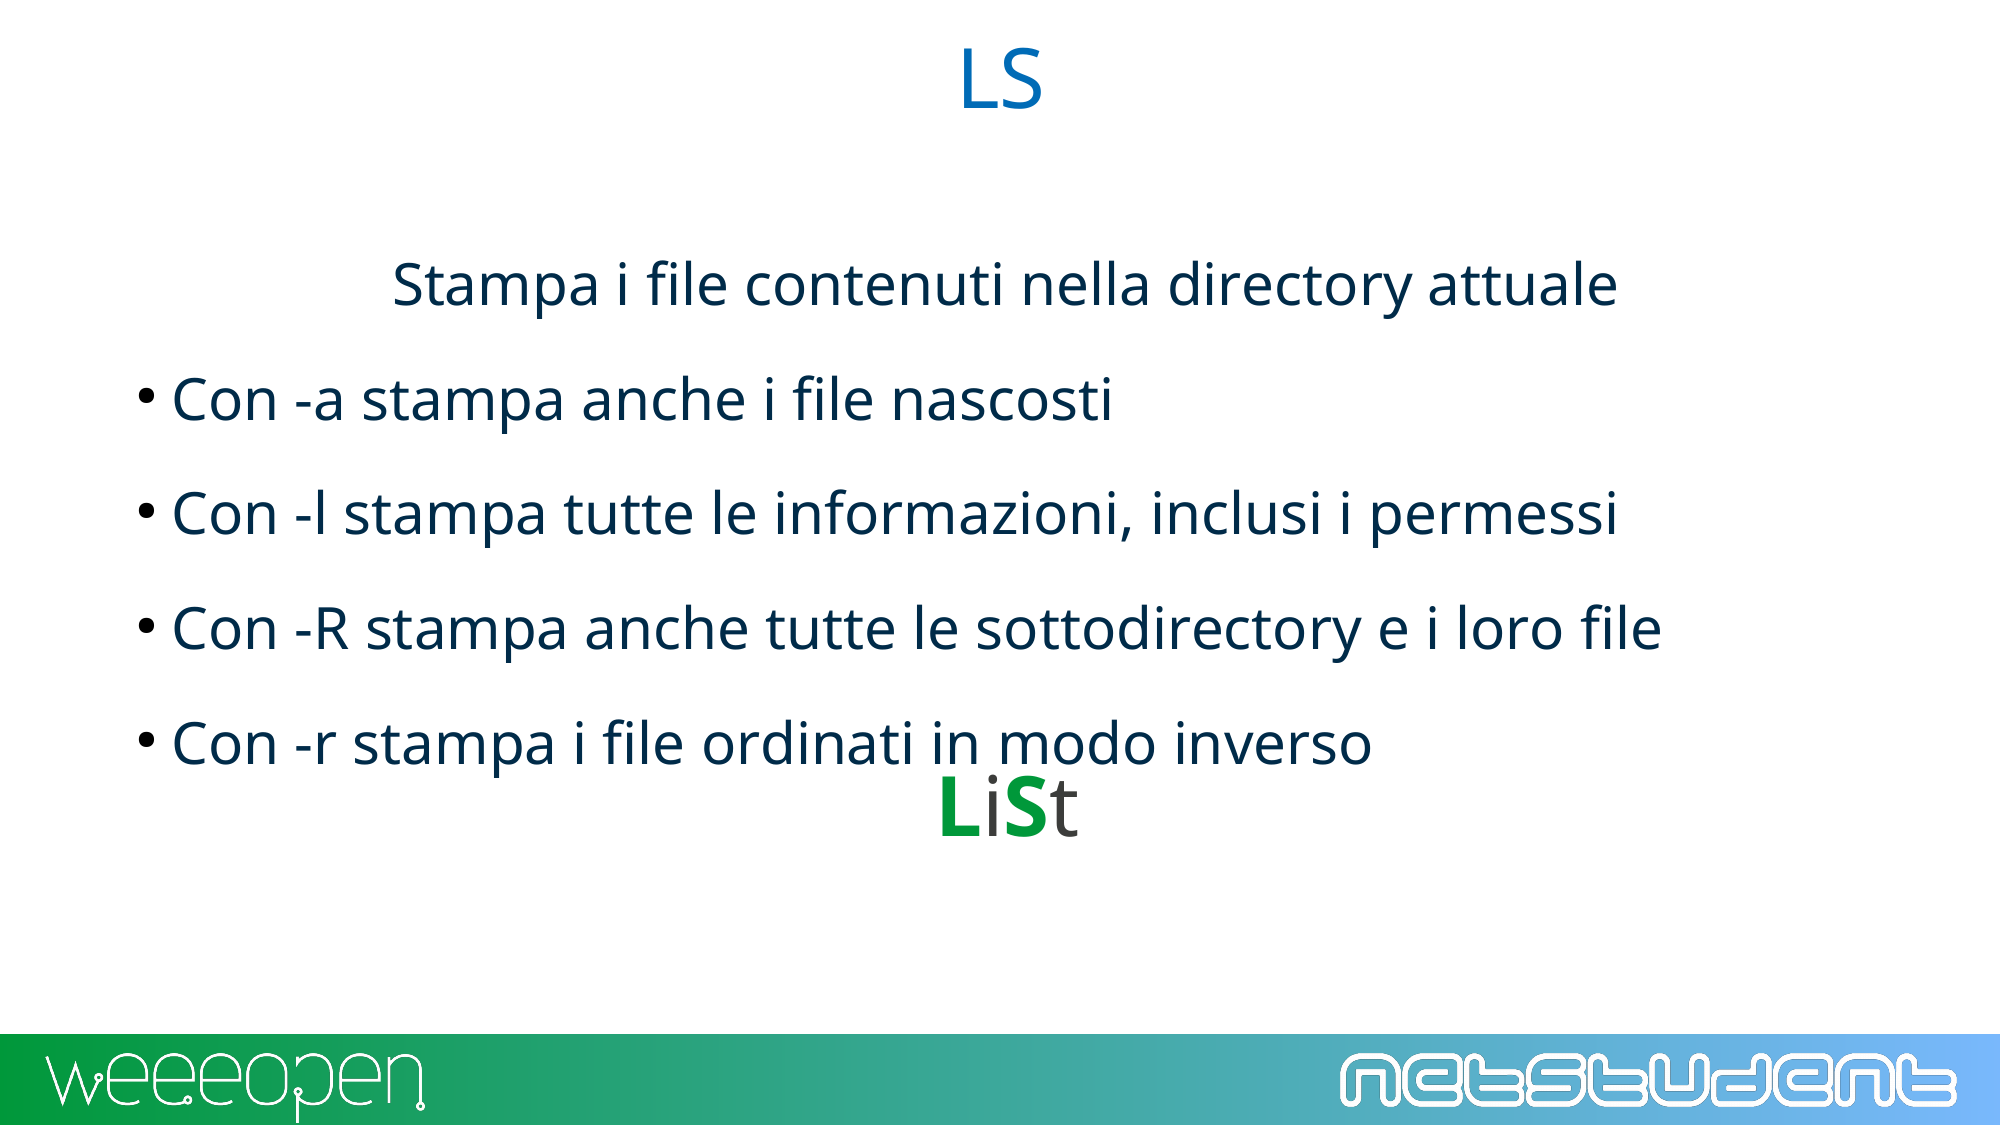

# LS
Stampa i file contenuti nella directory attuale
Con -a stampa anche i file nascosti
Con -l stampa tutte le informazioni, inclusi i permessi
Con -R stampa anche tutte le sottodirectory e i loro file
Con -r stampa i file ordinati in modo inverso
LiSt